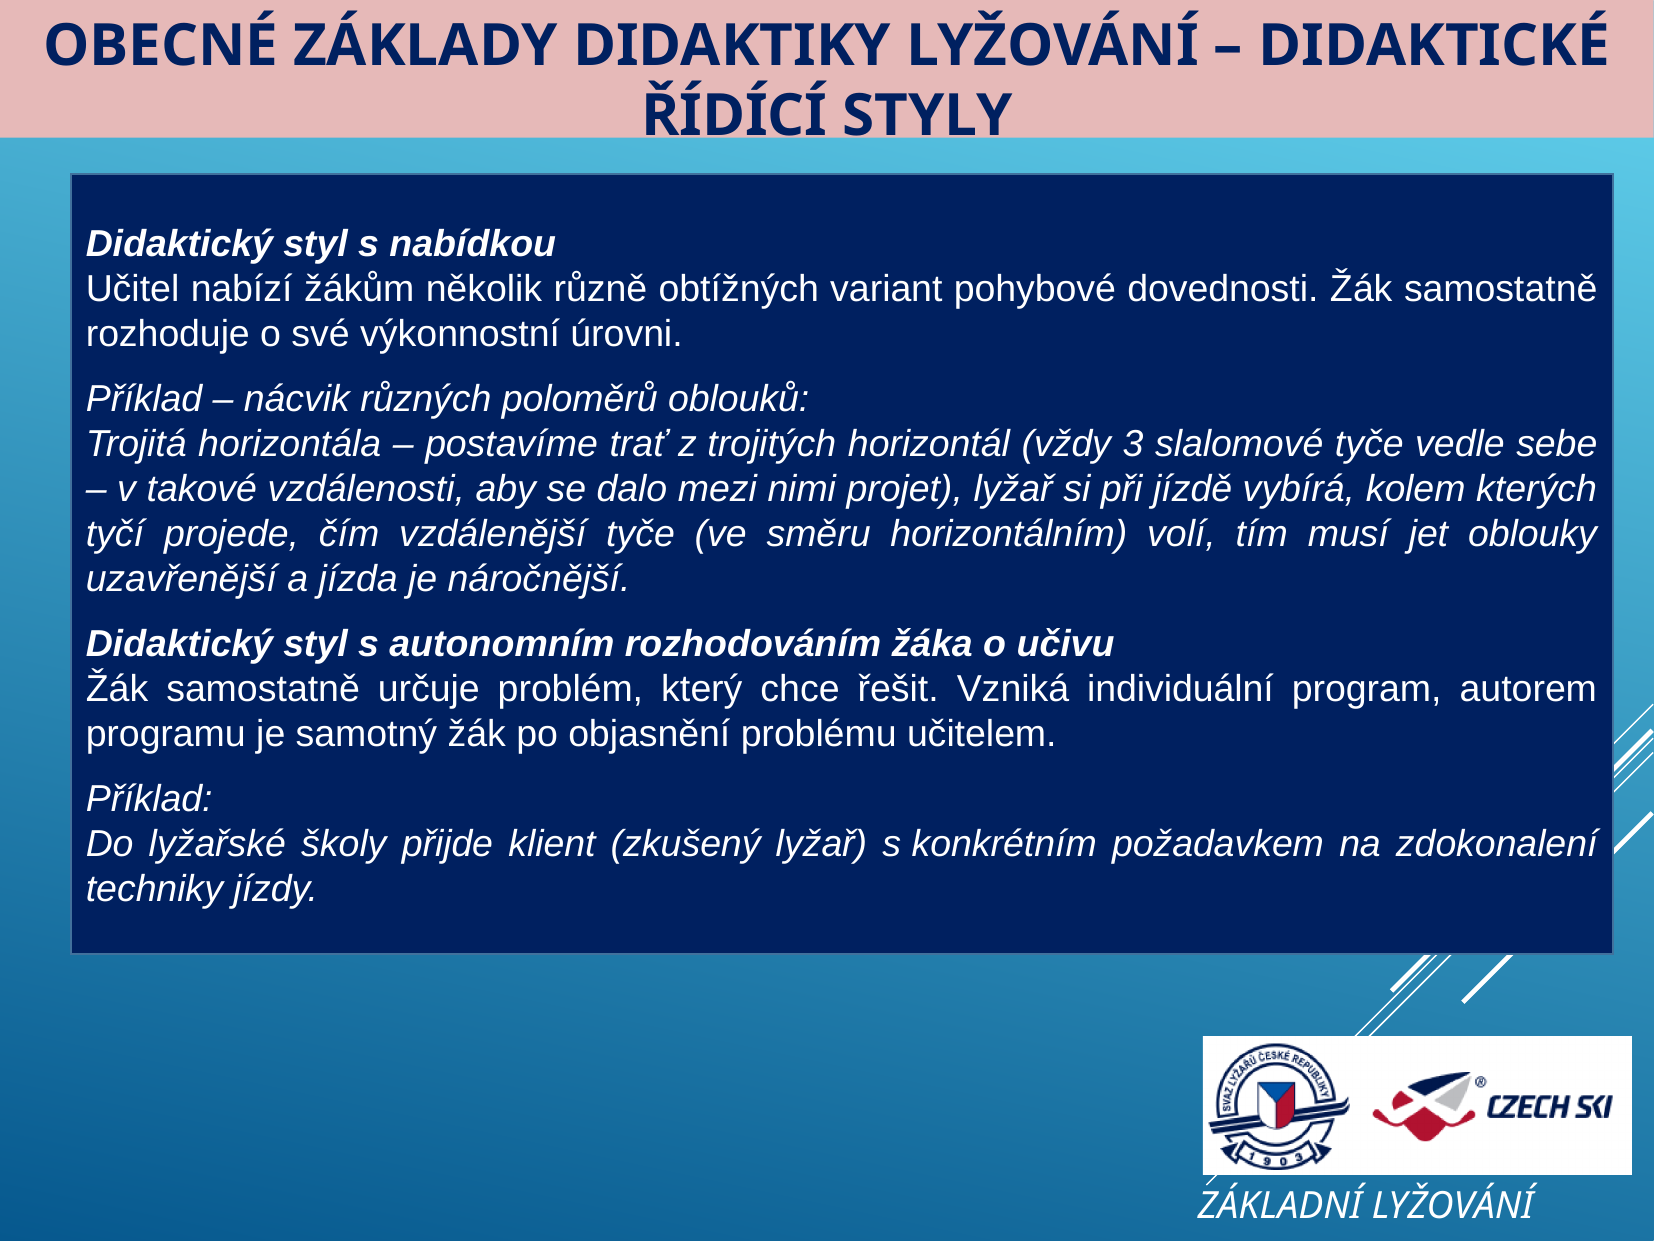

# Obecné základy didaktiky lyžování – didaktické řídící styly
Didaktický styl s nabídkou
Učitel nabízí žákům několik různě obtížných variant pohybové dovednosti. Žák samostatně rozhoduje o své výkonnostní úrovni.
Příklad – nácvik různých poloměrů oblouků:
Trojitá horizontála – postavíme trať z trojitých horizontál (vždy 3 slalomové tyče vedle sebe – v takové vzdálenosti, aby se dalo mezi nimi projet), lyžař si při jízdě vybírá, kolem kterých tyčí projede, čím vzdálenější tyče (ve směru horizontálním) volí, tím musí jet oblouky uzavřenější a jízda je náročnější.
Didaktický styl s autonomním rozhodováním žáka o učivu
Žák samostatně určuje problém, který chce řešit. Vzniká individuální program, autorem programu je samotný žák po objasnění problému učitelem.
Příklad:
Do lyžařské školy přijde klient (zkušený lyžař) s konkrétním požadavkem na zdokonalení techniky jízdy.
ZÁKLADNÍ LYŽOVÁNÍ